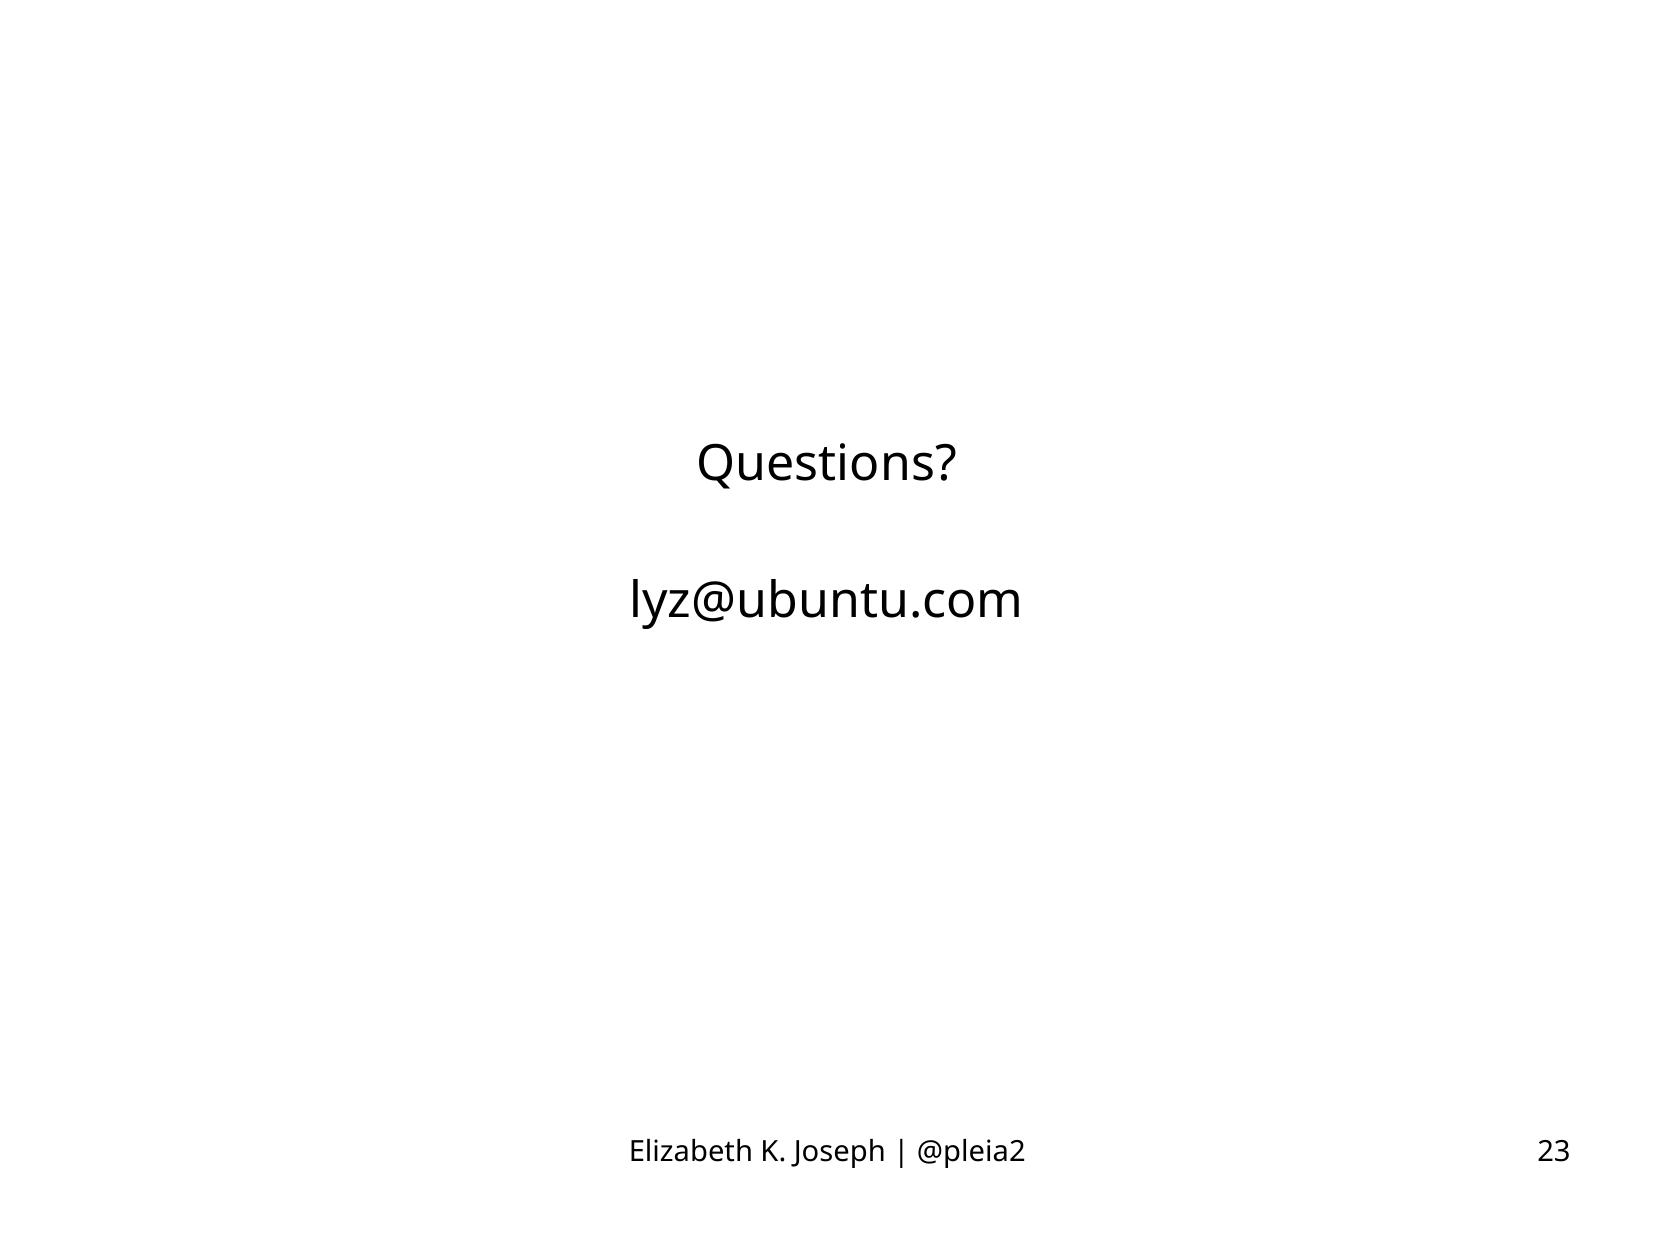

# Questions?
lyz@ubuntu.com
Elizabeth K. Joseph | @pleia2
23